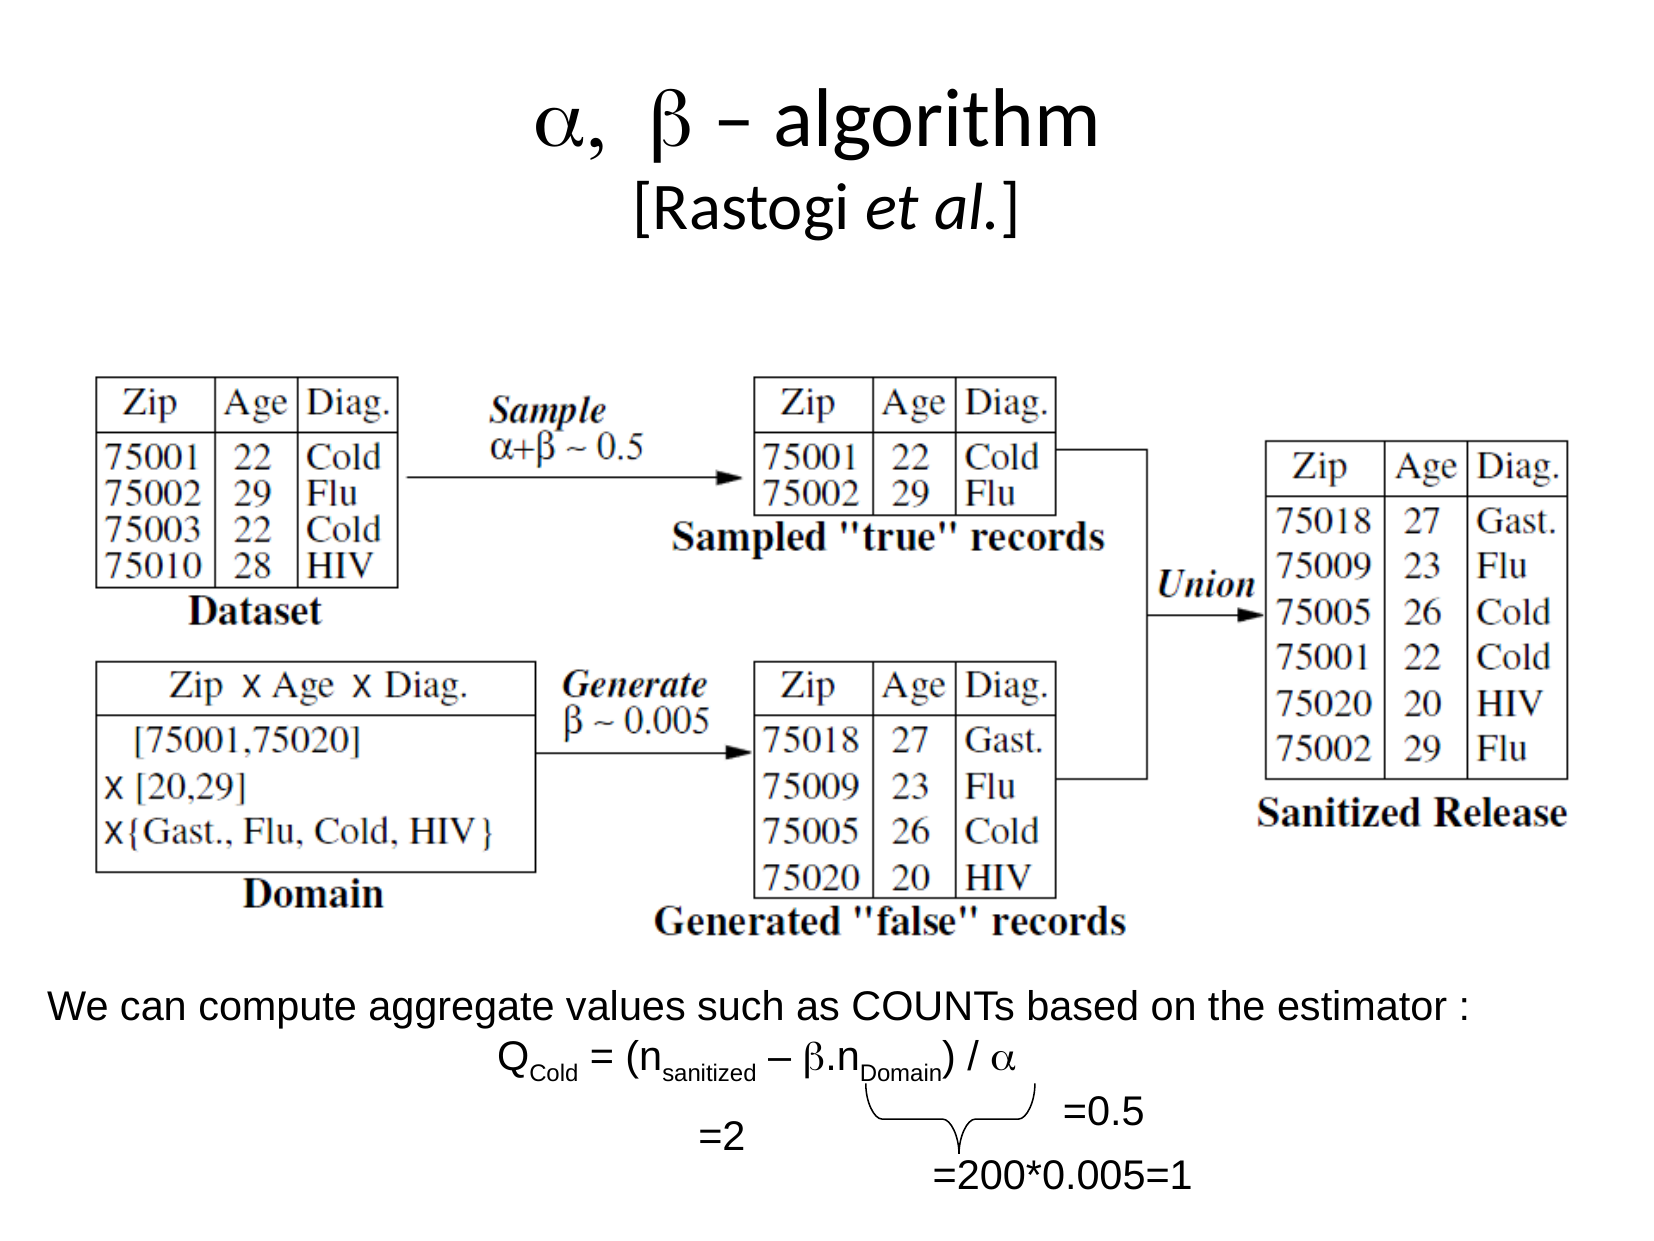

 – algorithm
[Rastogi et al.]
We can compute aggregate values such as COUNTs based on the estimator :
			QCold = (nsanitized – .nDomain) / 
=0.5
=2
=200*0.005=1